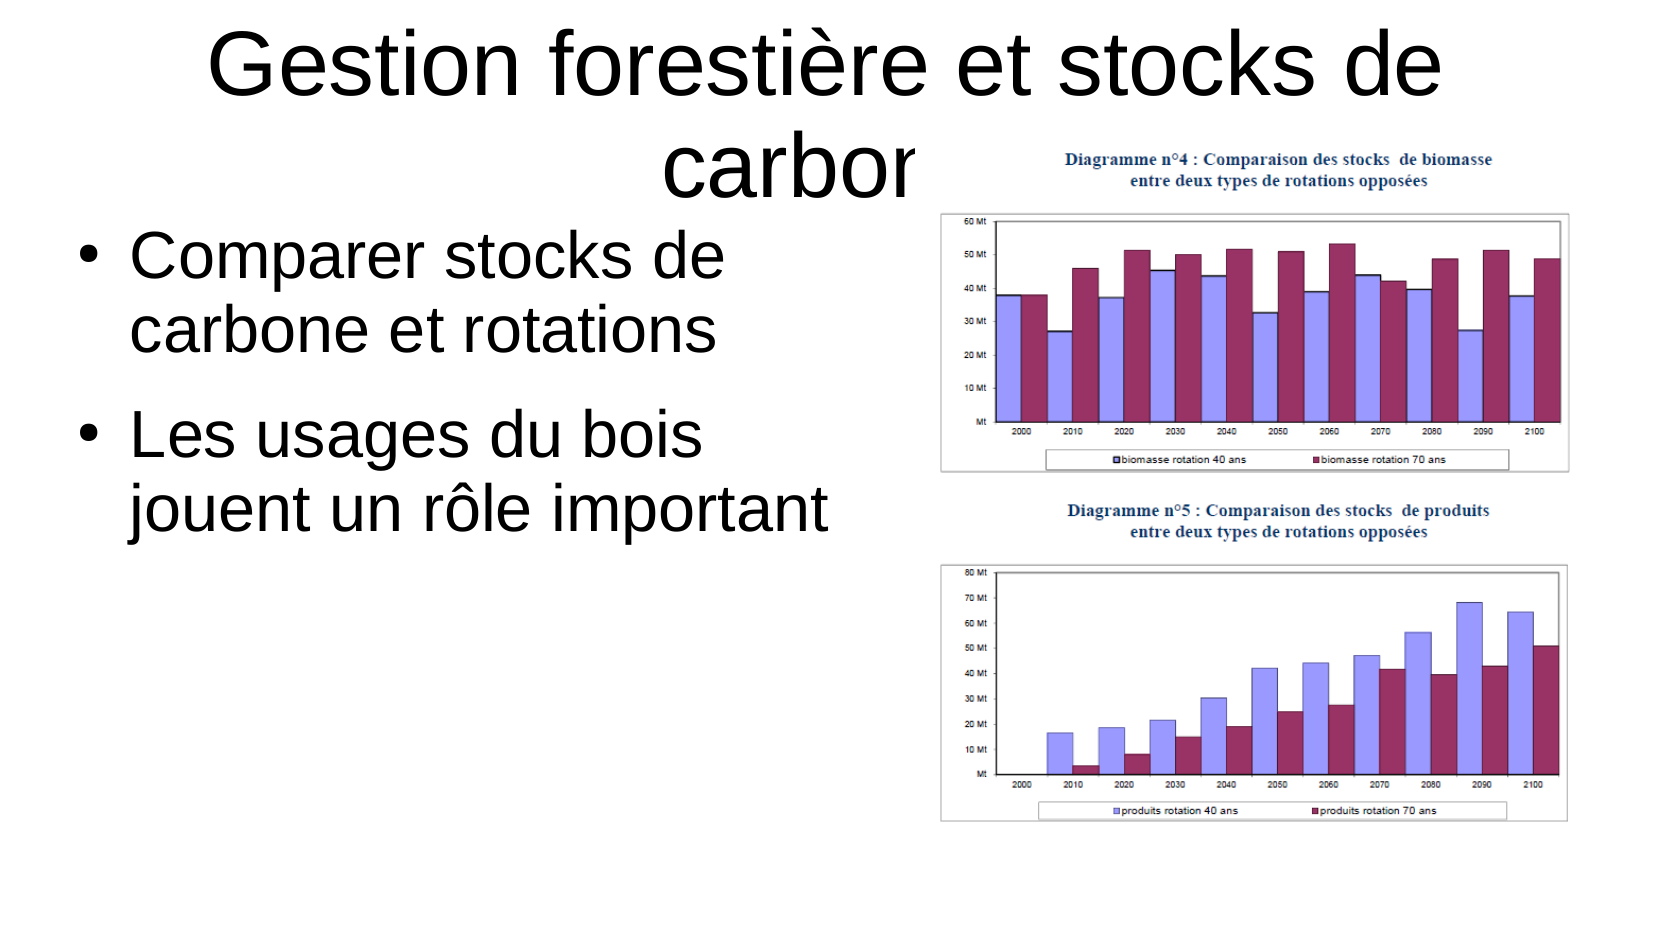

# Gestion forestière et stocks de carbone
Comparer stocks de carbone et rotations
Les usages du bois jouent un rôle important